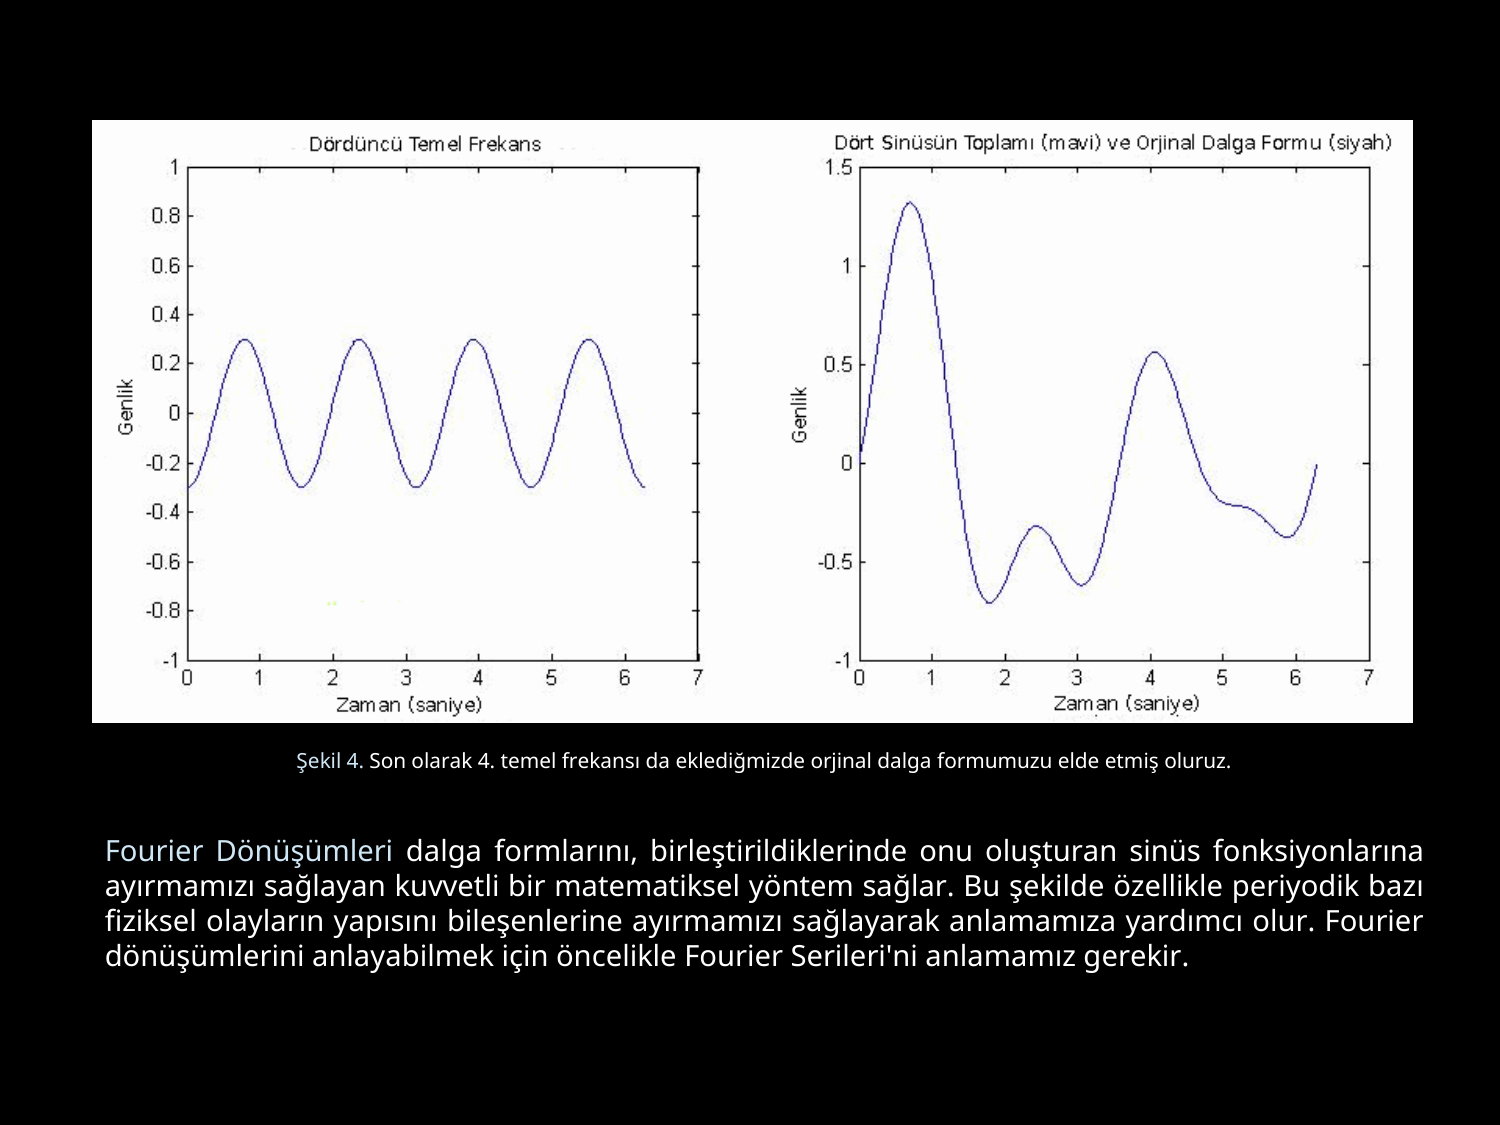

Şekil 4. Son olarak 4. temel frekansı da eklediğmizde orjinal dalga formumuzu elde etmiş oluruz.
Fourier Dönüşümleri dalga formlarını, birleştirildiklerinde onu oluşturan sinüs fonksiyonlarına ayırmamızı sağlayan kuvvetli bir matematiksel yöntem sağlar. Bu şekilde özellikle periyodik bazı fiziksel olayların yapısını bileşenlerine ayırmamızı sağlayarak anlamamıza yardımcı olur. Fourier dönüşümlerini anlayabilmek için öncelikle Fourier Serileri'ni anlamamız gerekir.